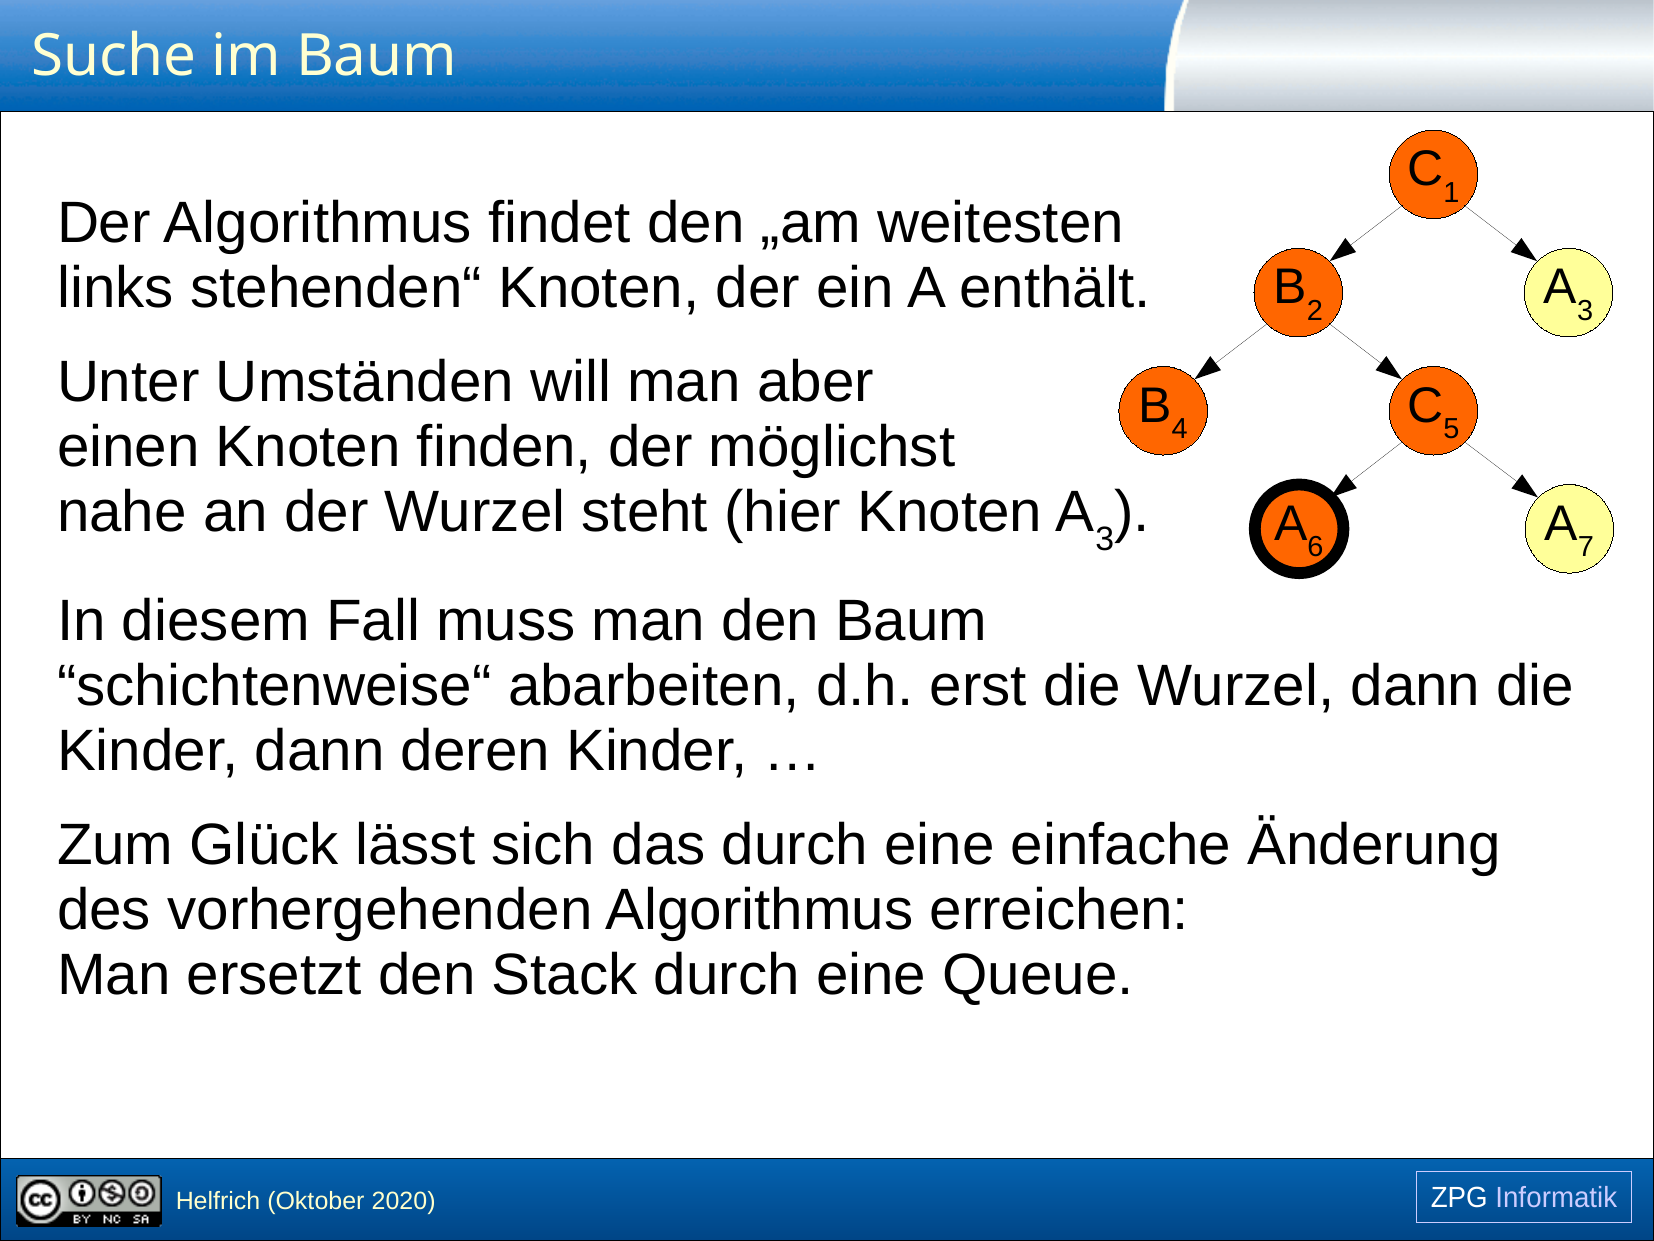

# Suche im Baum
C1
B2
A3
B4
C5
A6
A7
Der Algorithmus findet den „am weitesten
links stehenden“ Knoten, der ein A enthält.
Unter Umständen will man aber
einen Knoten finden, der möglichst
nahe an der Wurzel steht (hier Knoten A3).
In diesem Fall muss man den Baum
“schichtenweise“ abarbeiten, d.h. erst die Wurzel, dann die Kinder, dann deren Kinder, …
Zum Glück lässt sich das durch eine einfache Änderung des vorhergehenden Algorithmus erreichen:
Man ersetzt den Stack durch eine Queue.